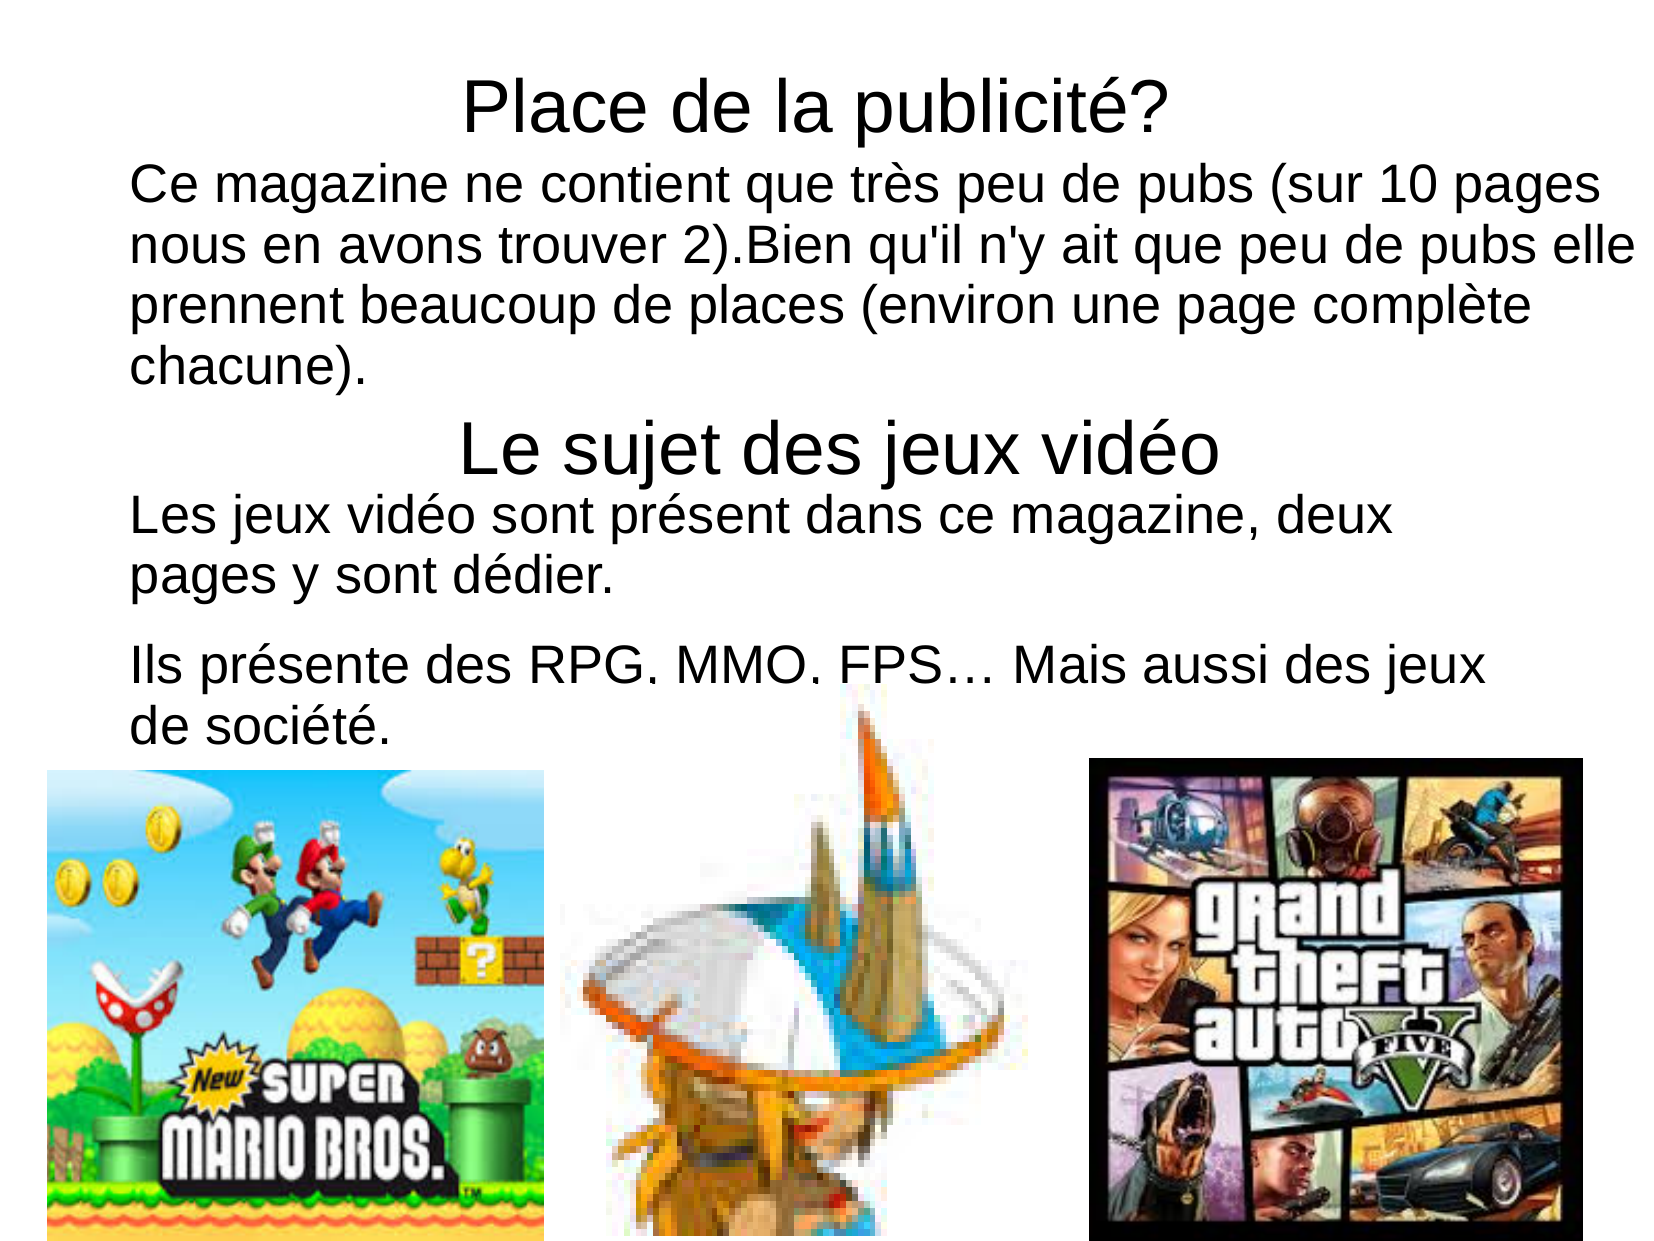

Place de la publicité?
Ce magazine ne contient que très peu de pubs (sur 10 pages nous en avons trouver 2).Bien qu'il n'y ait que peu de pubs elle prennent beaucoup de places (environ une page complète chacune).
Le sujet des jeux vidéo
# Les jeux vidéo sont présent dans ce magazine, deux pages y sont dédier.
Ils présente des RPG, MMO, FPS… Mais aussi des jeux de société.